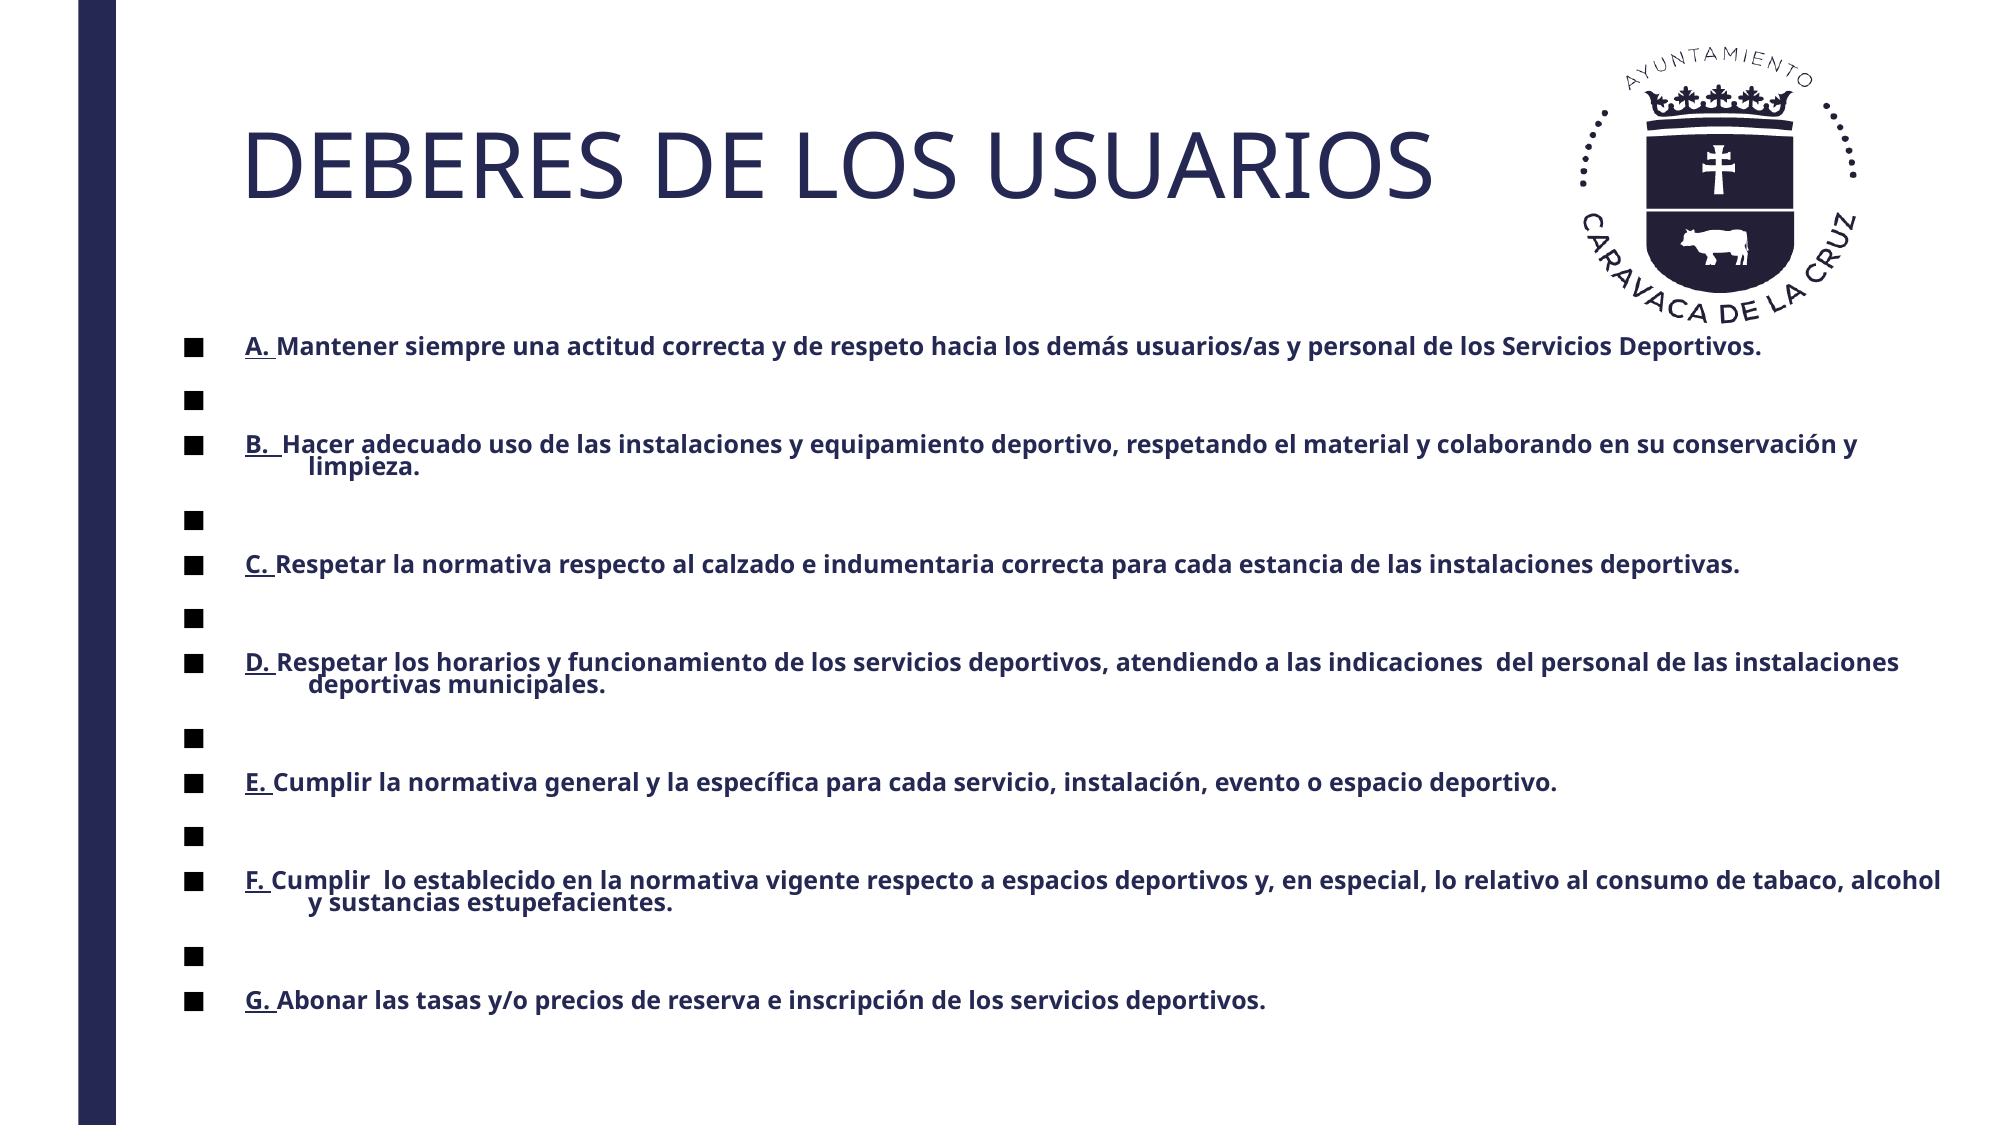

# DEBERES DE LOS USUARIOS
A. Mantener siempre una actitud correcta y de respeto hacia los demás usuarios/as y personal de los Servicios Deportivos.
B. Hacer adecuado uso de las instalaciones y equipamiento deportivo, respetando el material y colaborando en su conservación y limpieza.
C. Respetar la normativa respecto al calzado e indumentaria correcta para cada estancia de las instalaciones deportivas.
D. Respetar los horarios y funcionamiento de los servicios deportivos, atendiendo a las indicaciones del personal de las instalaciones deportivas municipales.
E. Cumplir la normativa general y la específica para cada servicio, instalación, evento o espacio deportivo.
F. Cumplir lo establecido en la normativa vigente respecto a espacios deportivos y, en especial, lo relativo al consumo de tabaco, alcohol y sustancias estupefacientes.
G. Abonar las tasas y/o precios de reserva e inscripción de los servicios deportivos.